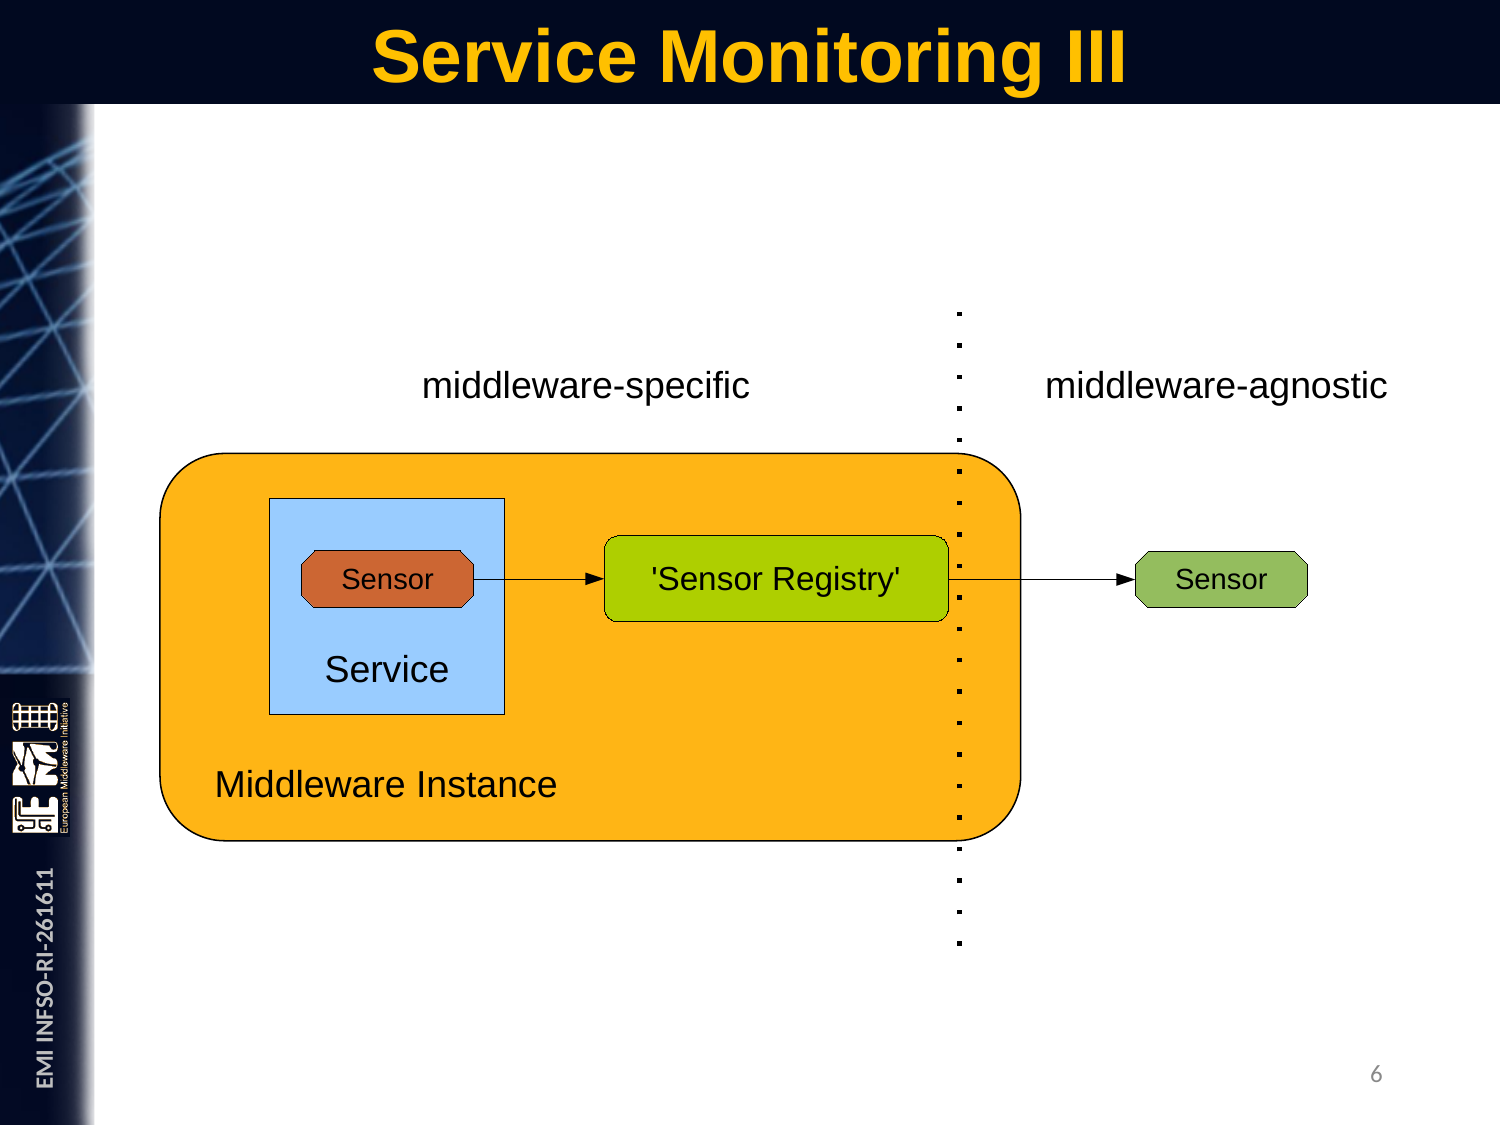

# Service Monitoring III
middleware-specific
middleware-agnostic
 Middleware Instance
Service
'Sensor Registry'
Sensor
Sensor